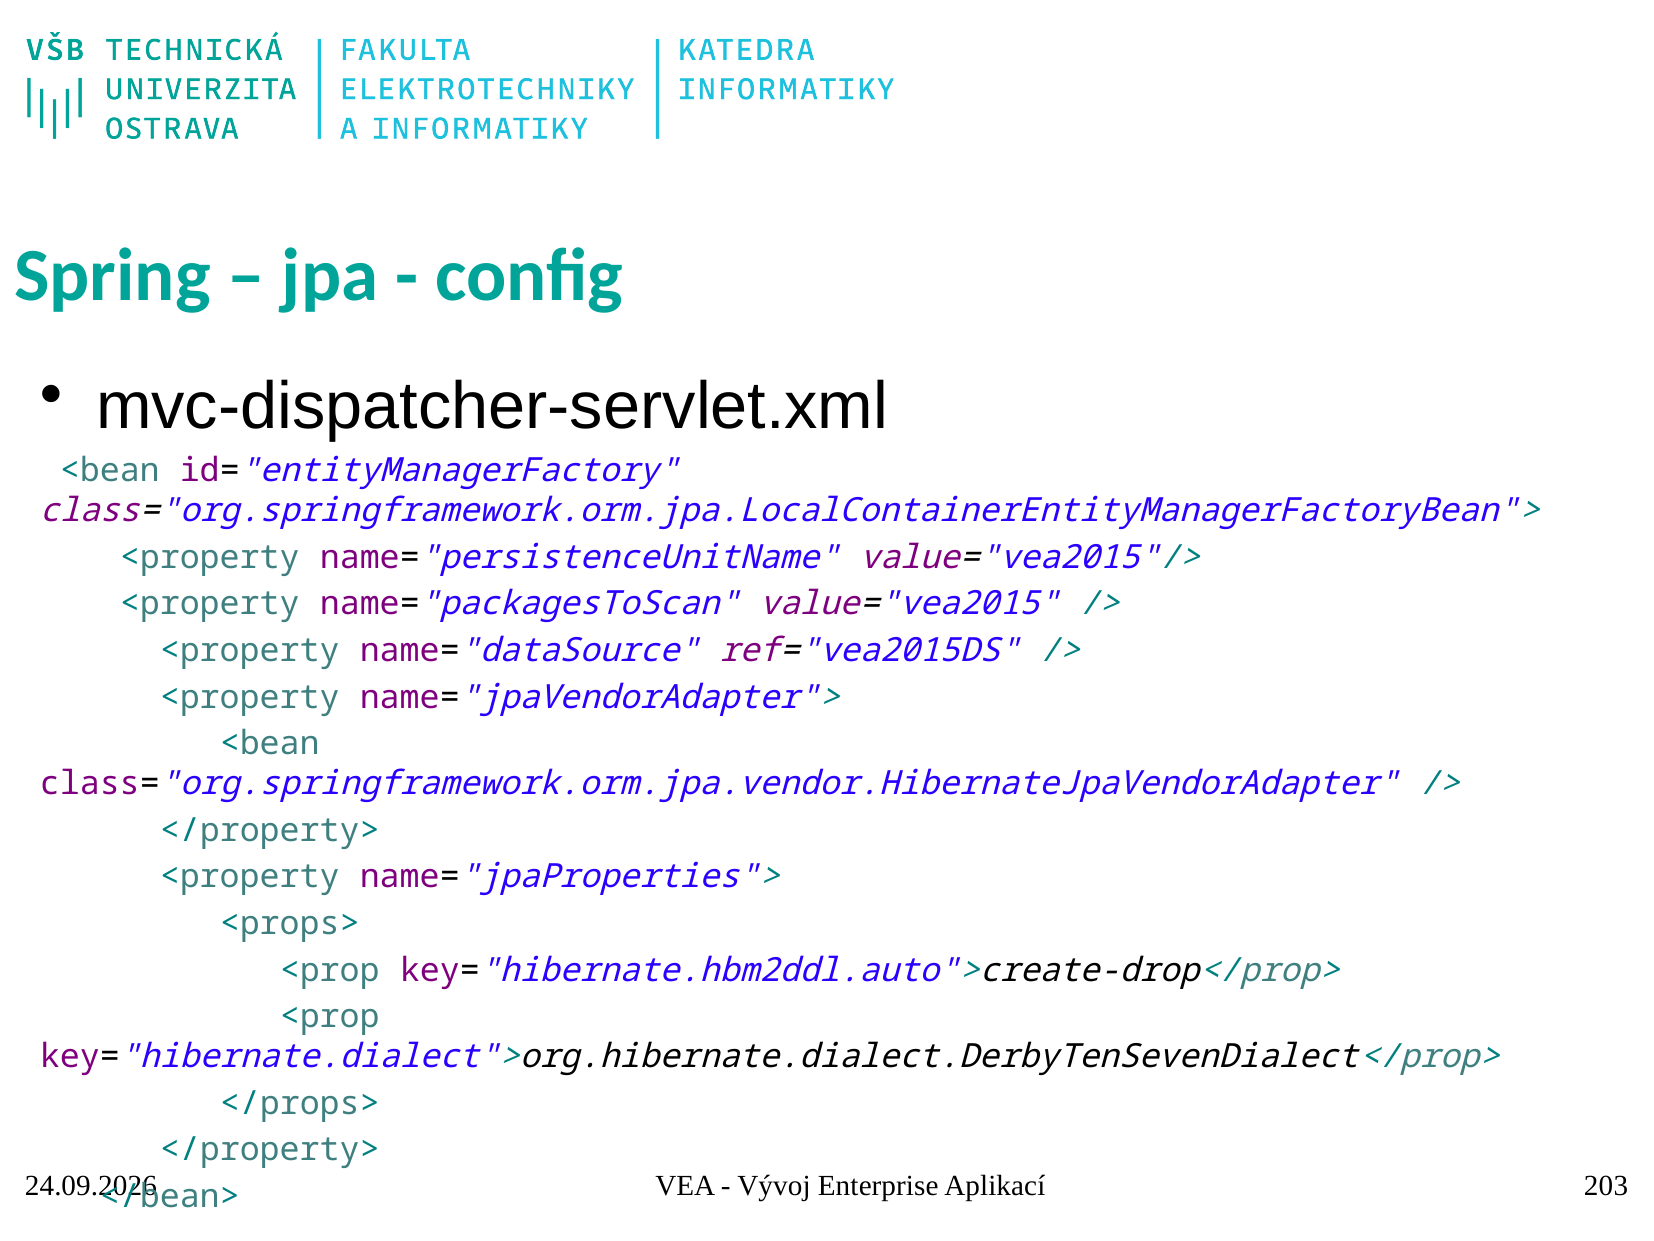

Spring – jpa - config
# mvc-dispatcher-servlet.xml
 <bean id="entityManagerFactory" class="org.springframework.orm.jpa.LocalContainerEntityManagerFactoryBean">
 <property name="persistenceUnitName" value="vea2015"/>
 <property name="packagesToScan" value="vea2015" />
 <property name="dataSource" ref="vea2015DS" />
 <property name="jpaVendorAdapter">
 <bean class="org.springframework.orm.jpa.vendor.HibernateJpaVendorAdapter" />
 </property>
 <property name="jpaProperties">
 <props>
 <prop key="hibernate.hbm2ddl.auto">create-drop</prop>
 <prop key="hibernate.dialect">org.hibernate.dialect.DerbyTenSevenDialect</prop>
 </props>
 </property>
 </bean>
VEA - Vývoj Enterprise Aplikací
203